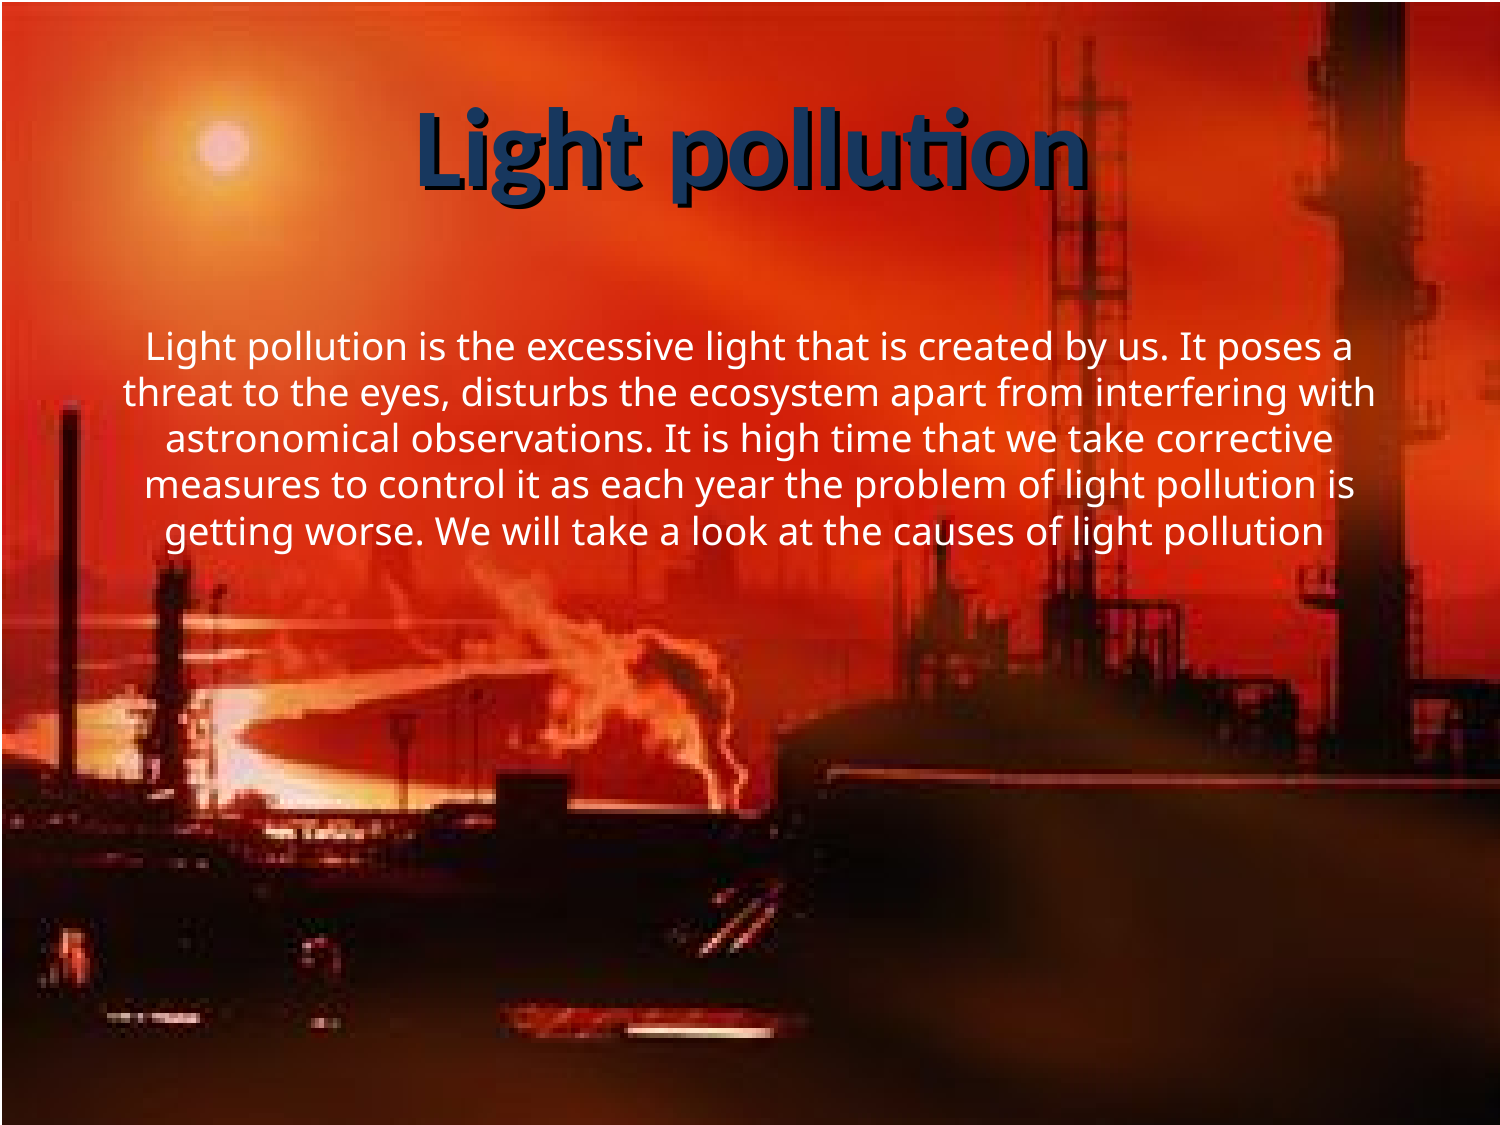

Light pollution
# Light pollution is the excessive light that is created by us. It poses a threat to the eyes, disturbs the ecosystem apart from interfering with astronomical observations. It is high time that we take corrective measures to control it as each year the problem of light pollution is getting worse. We will take a look at the causes of light pollution